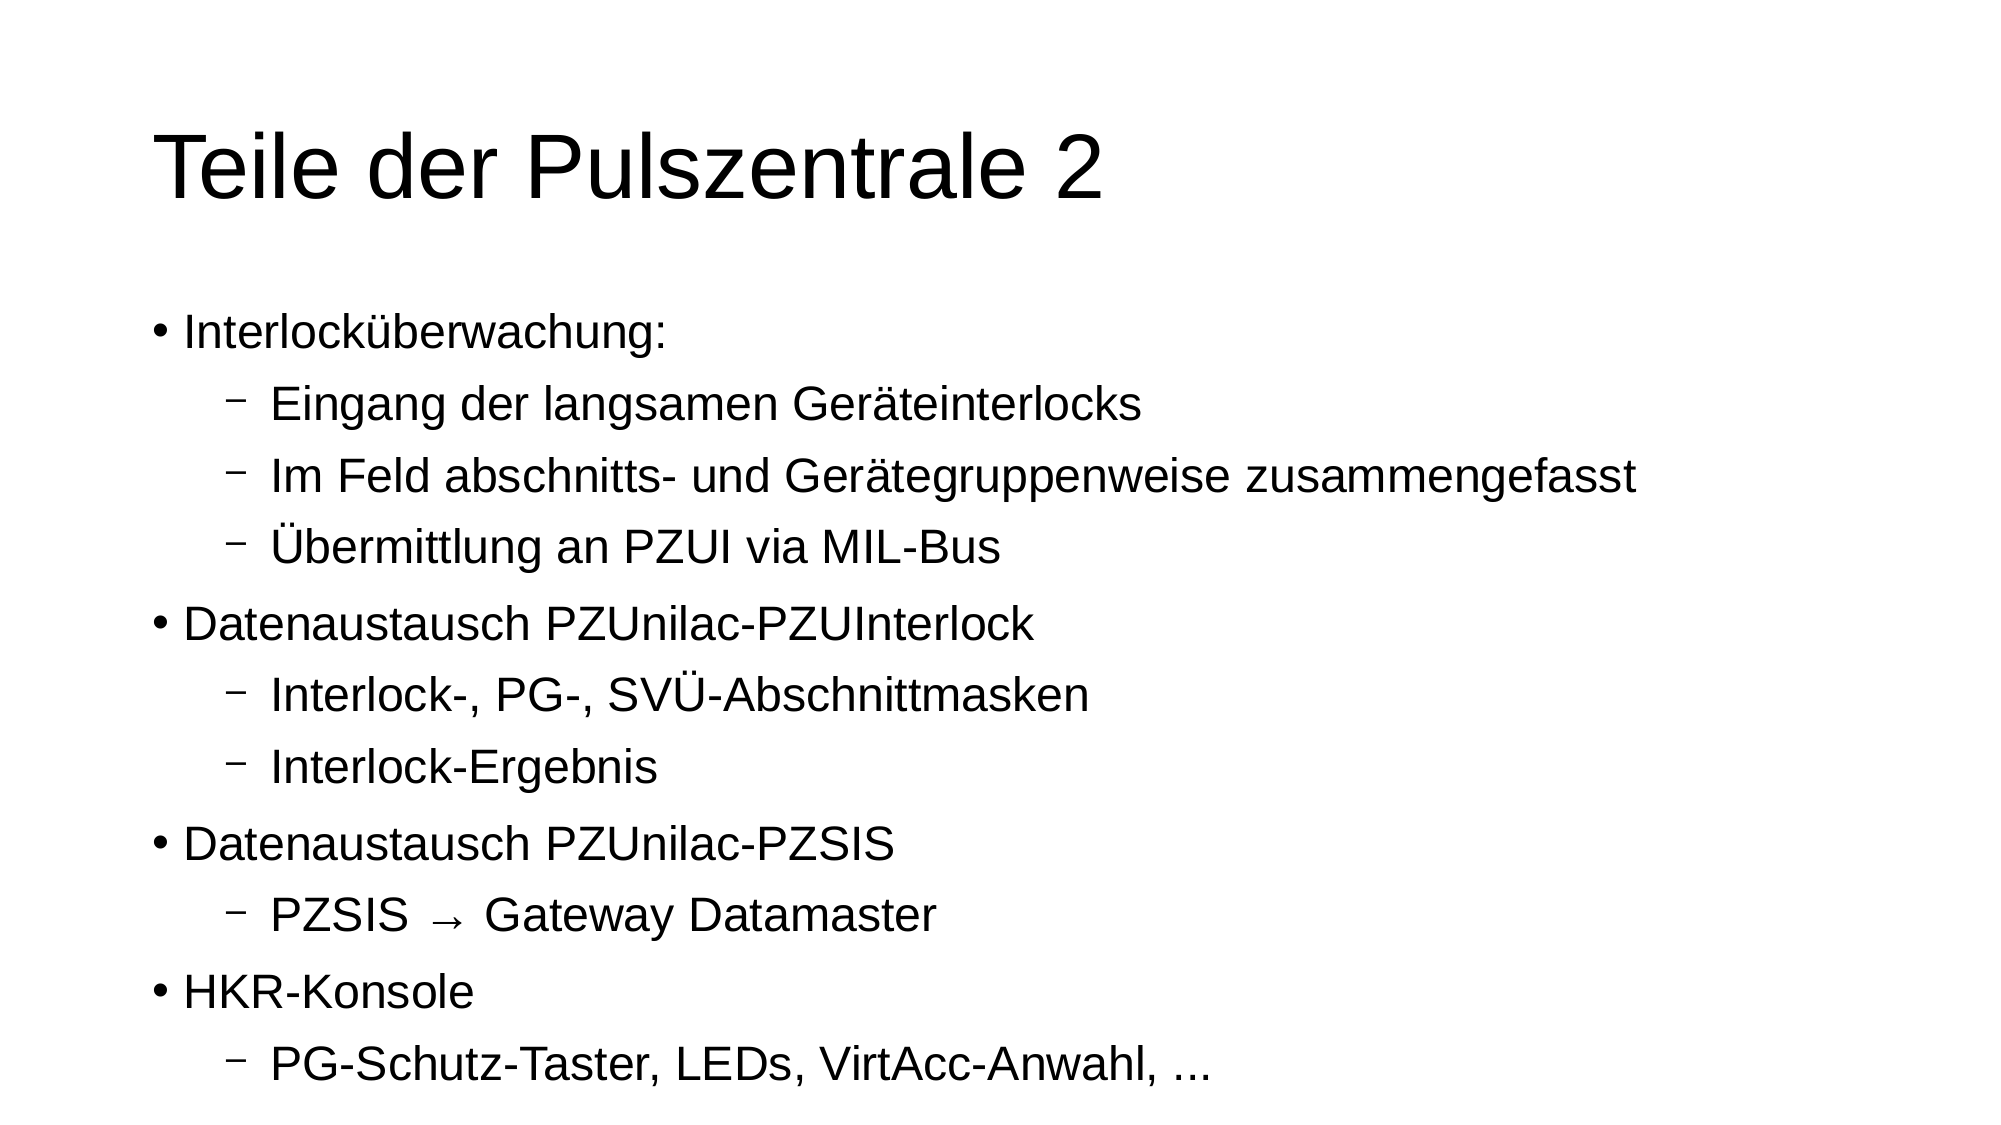

# Teile der Pulszentrale 2
Interlocküberwachung:
Eingang der langsamen Geräteinterlocks
Im Feld abschnitts- und Gerätegruppenweise zusammengefasst
Übermittlung an PZUI via MIL-Bus
Datenaustausch PZUnilac-PZUInterlock
Interlock-, PG-, SVÜ-Abschnittmasken
Interlock-Ergebnis
Datenaustausch PZUnilac-PZSIS
PZSIS → Gateway Datamaster
HKR-Konsole
PG-Schutz-Taster, LEDs, VirtAcc-Anwahl, ...